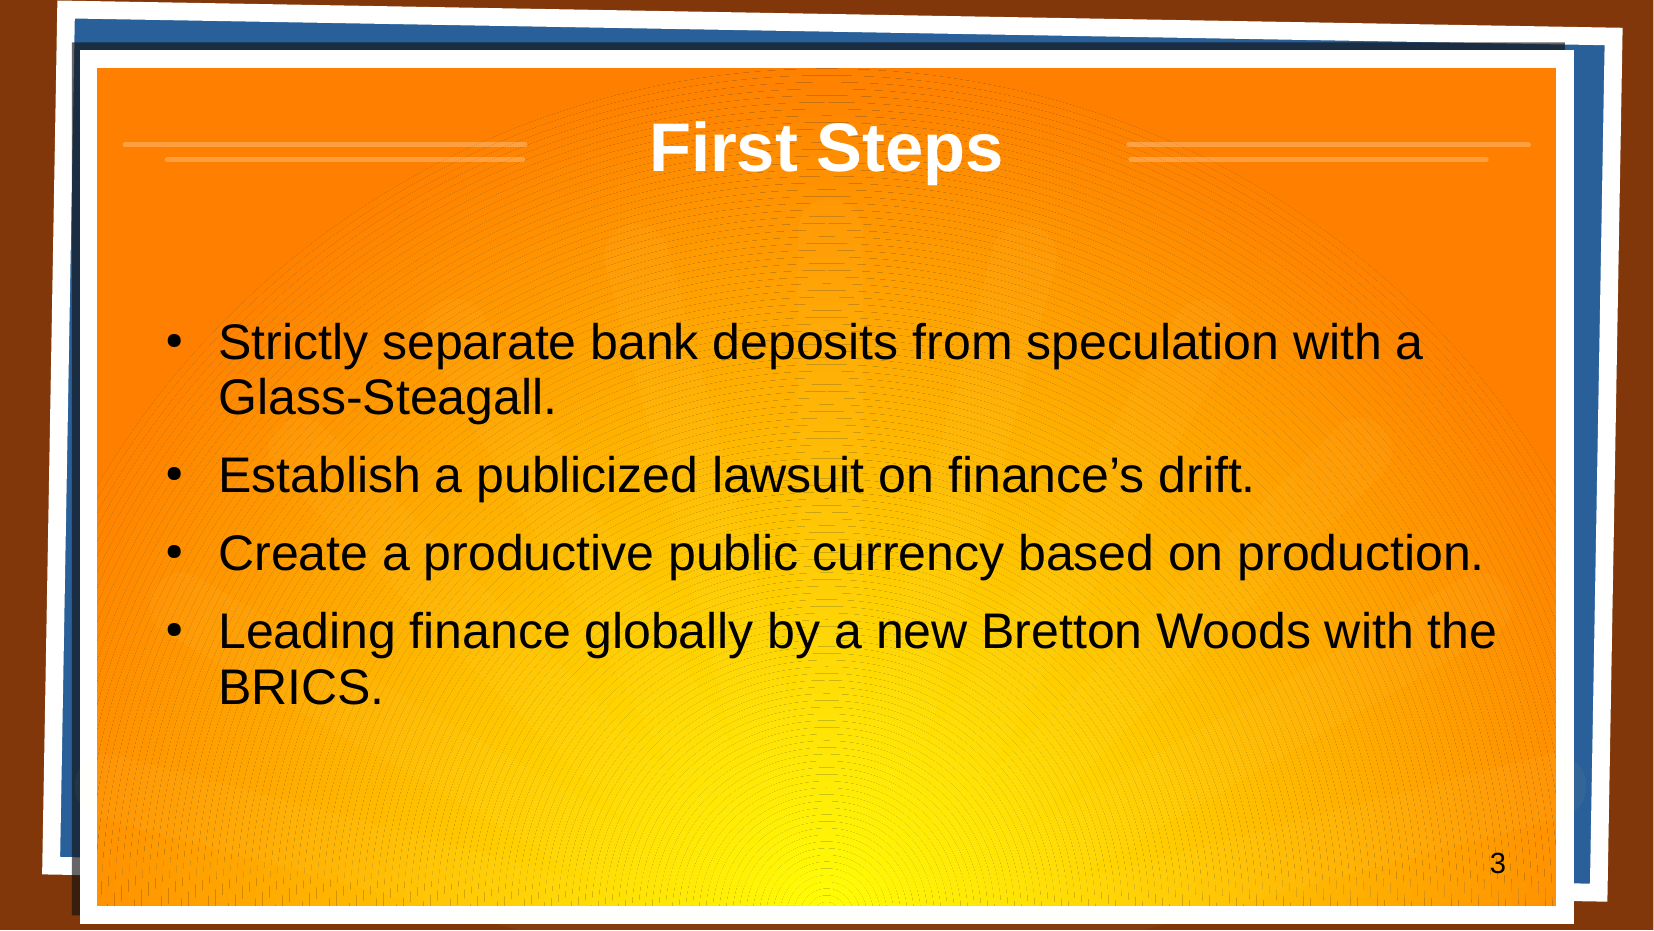

# First Steps
Strictly separate bank deposits from speculation with a Glass-Steagall.
Establish a publicized lawsuit on finance’s drift.
Create a productive public currency based on production.
Leading finance globally by a new Bretton Woods with the BRICS.
3